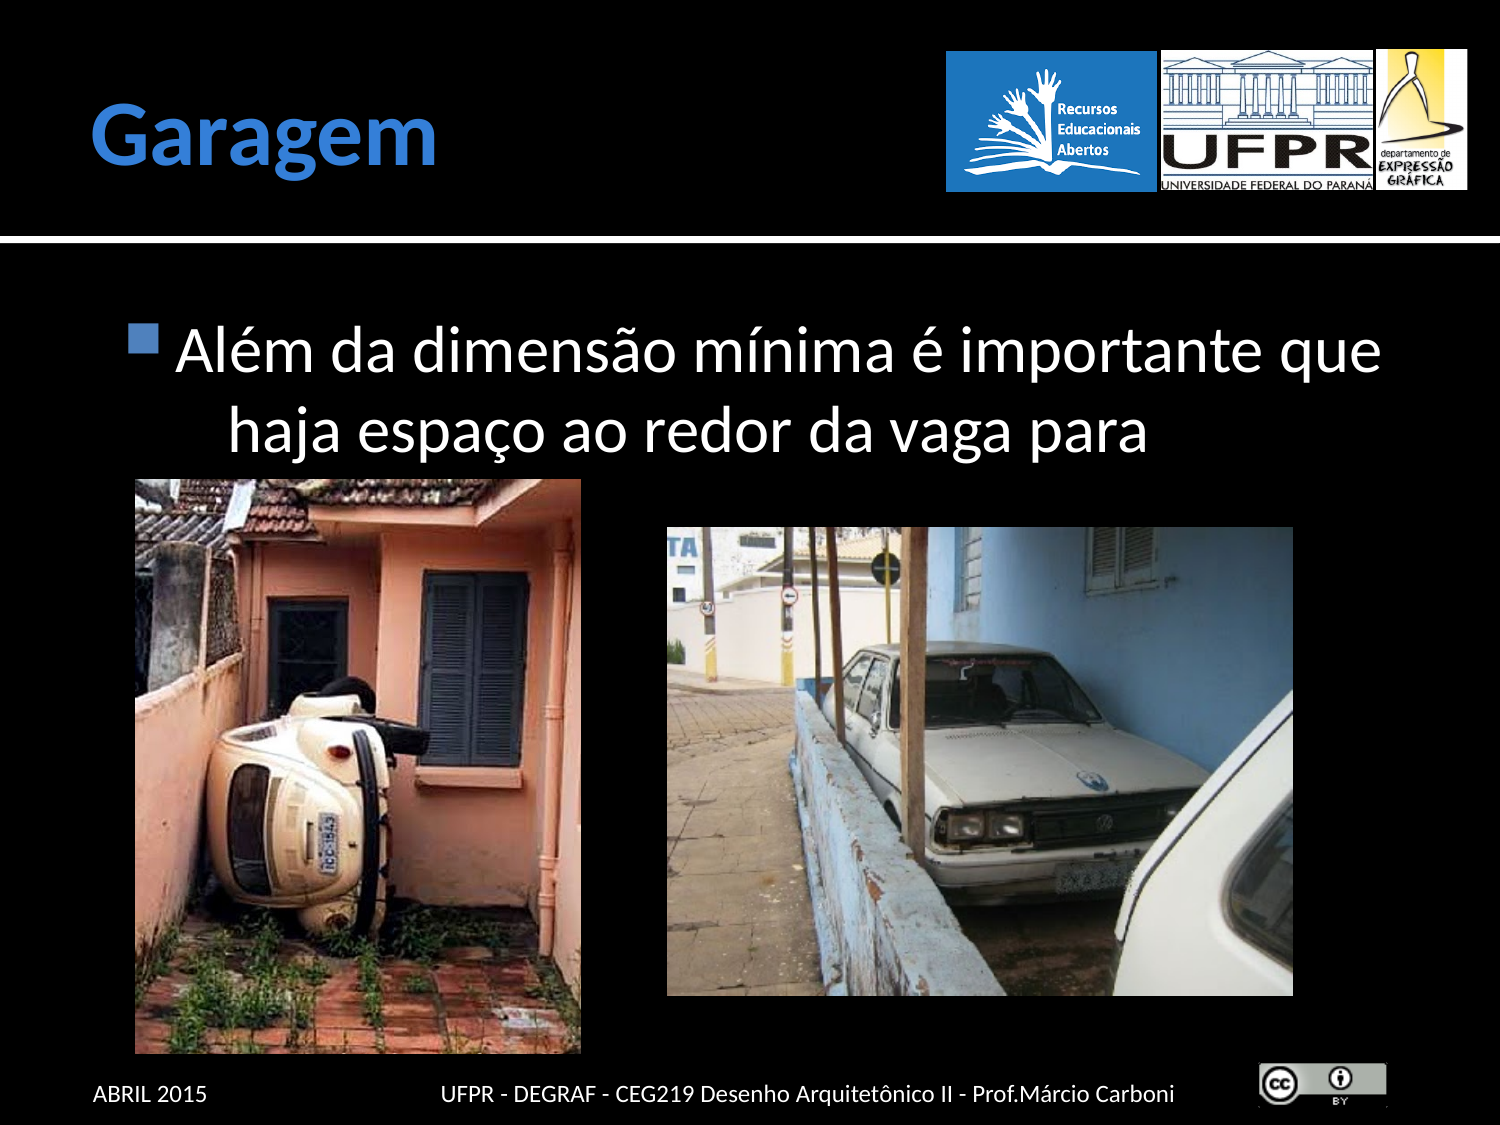

# Garagem
Além da dimensão mínima é importante que haja espaço ao redor da vaga para circulação
ABRIL 2015
UFPR - DEGRAF - CEG219 Desenho Arquitetônico II - Prof.Márcio Carboni
15